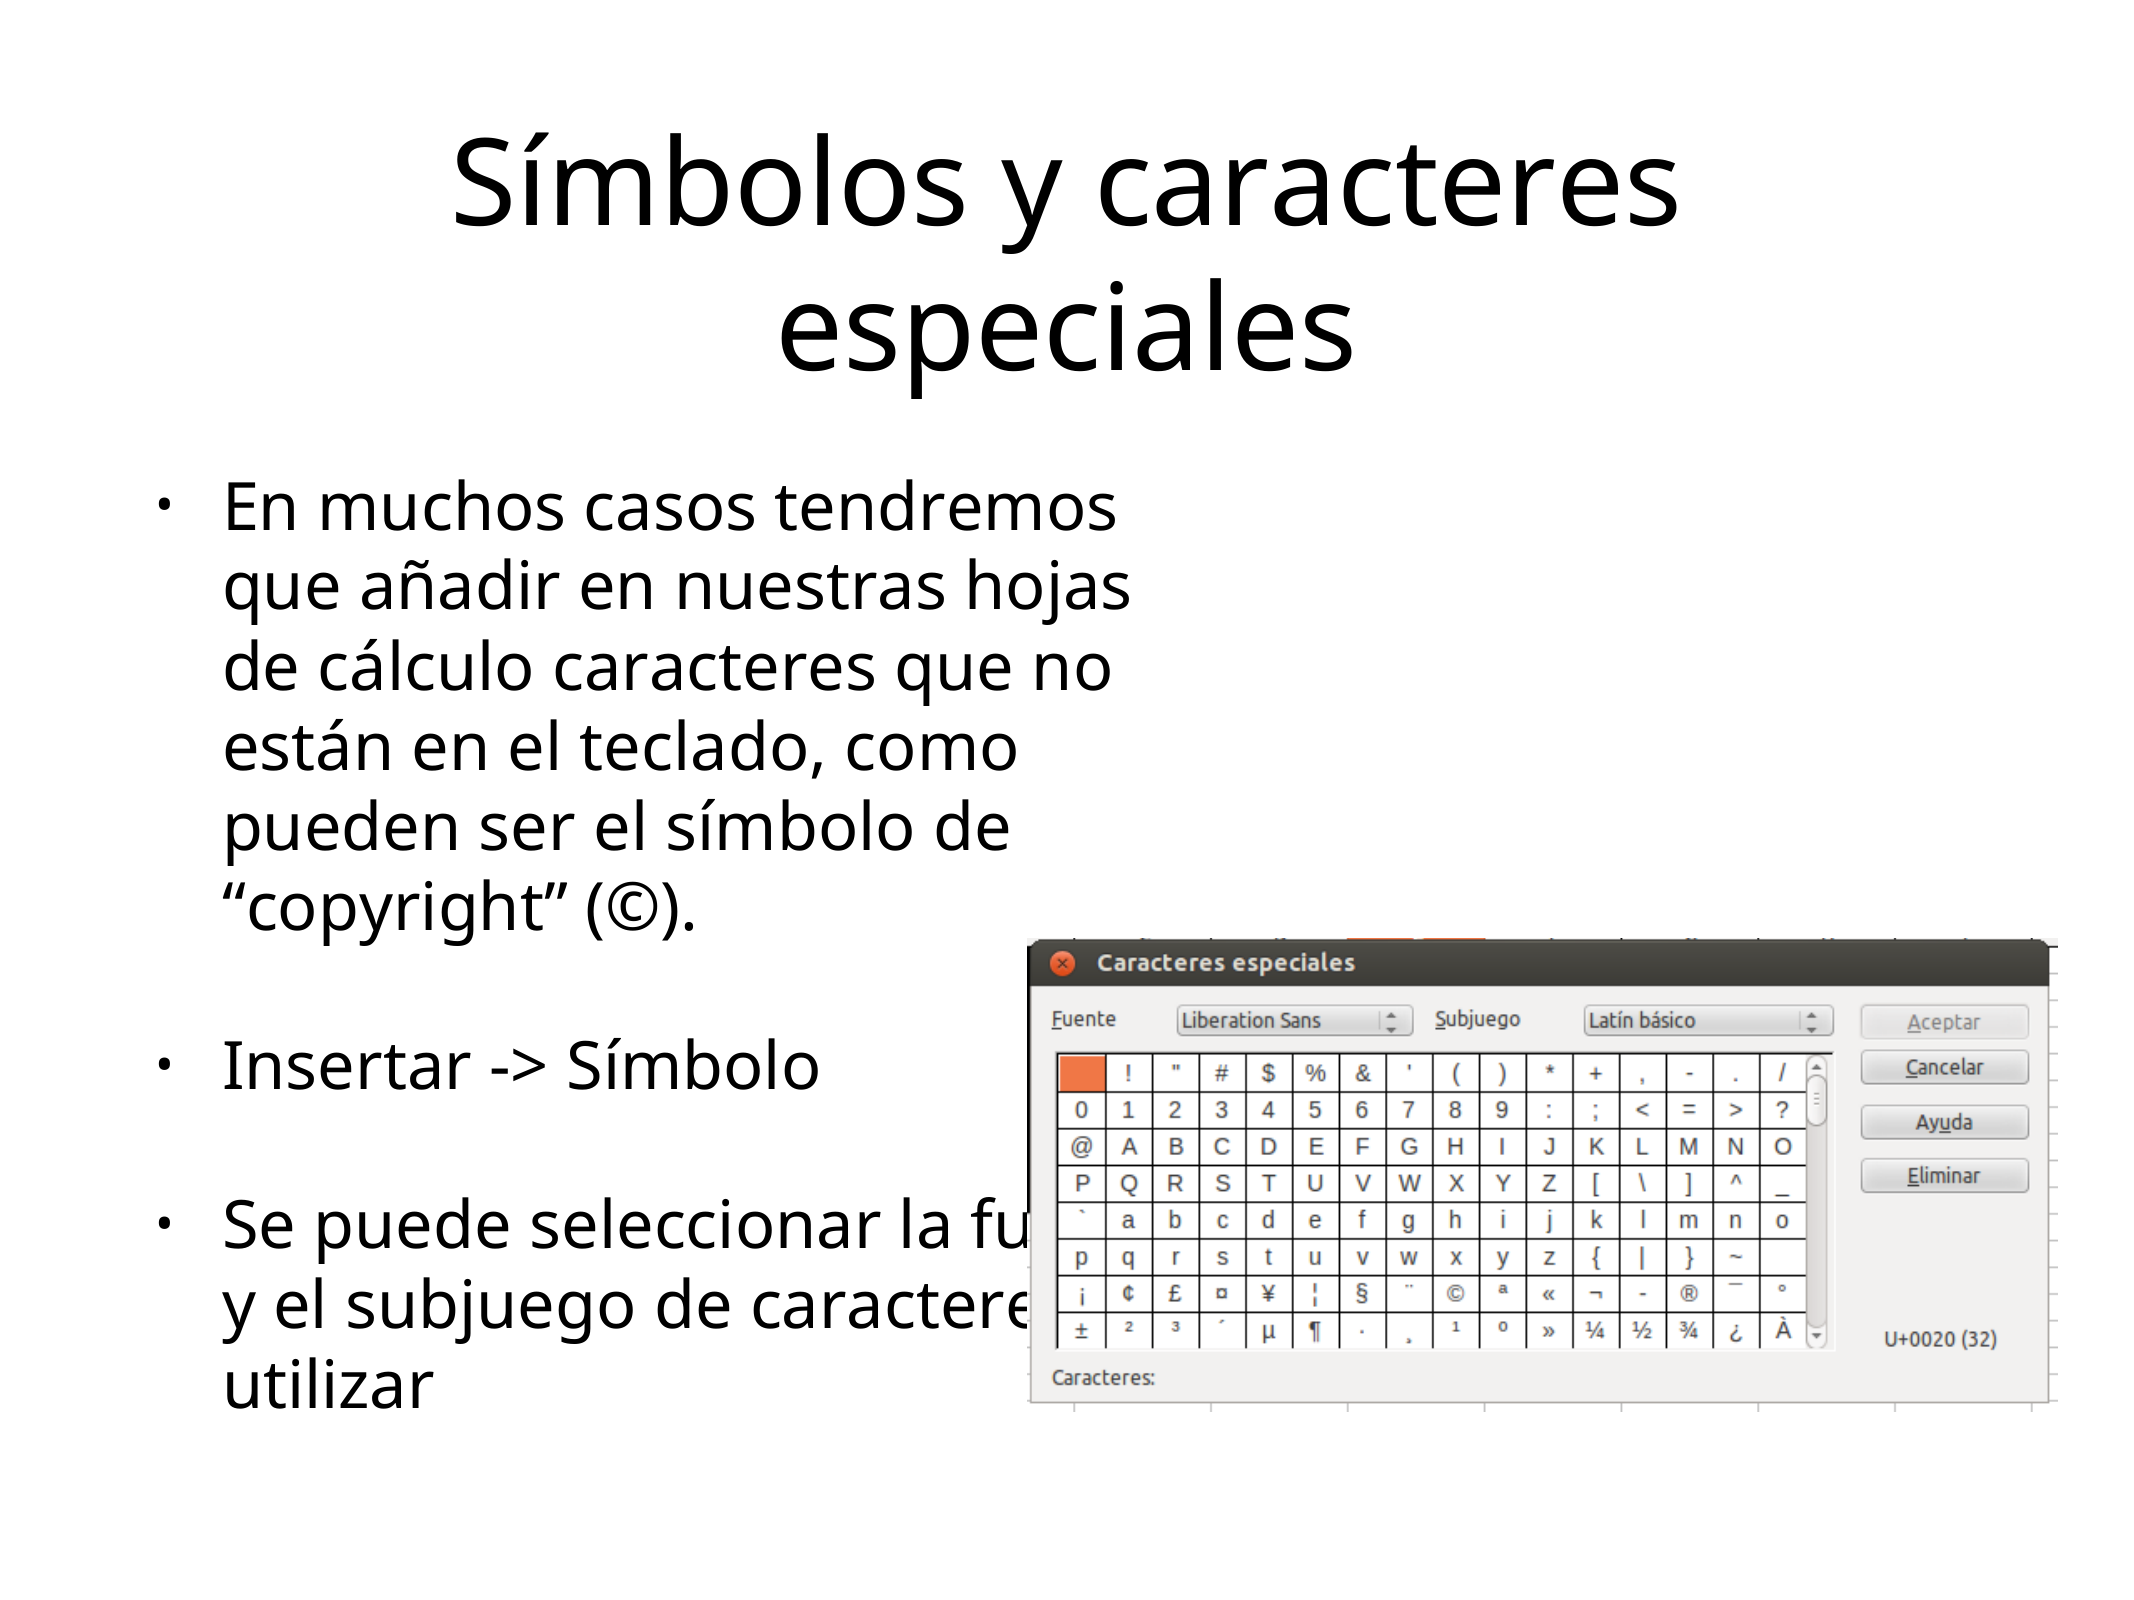

# Símbolos y caracteres especiales
En muchos casos tendremos que añadir en nuestras hojas de cálculo caracteres que no están en el teclado, como pueden ser el símbolo de “copyright” (©).
Insertar -> Símbolo
Se puede seleccionar la fuente y el subjuego de caracteres a utilizar